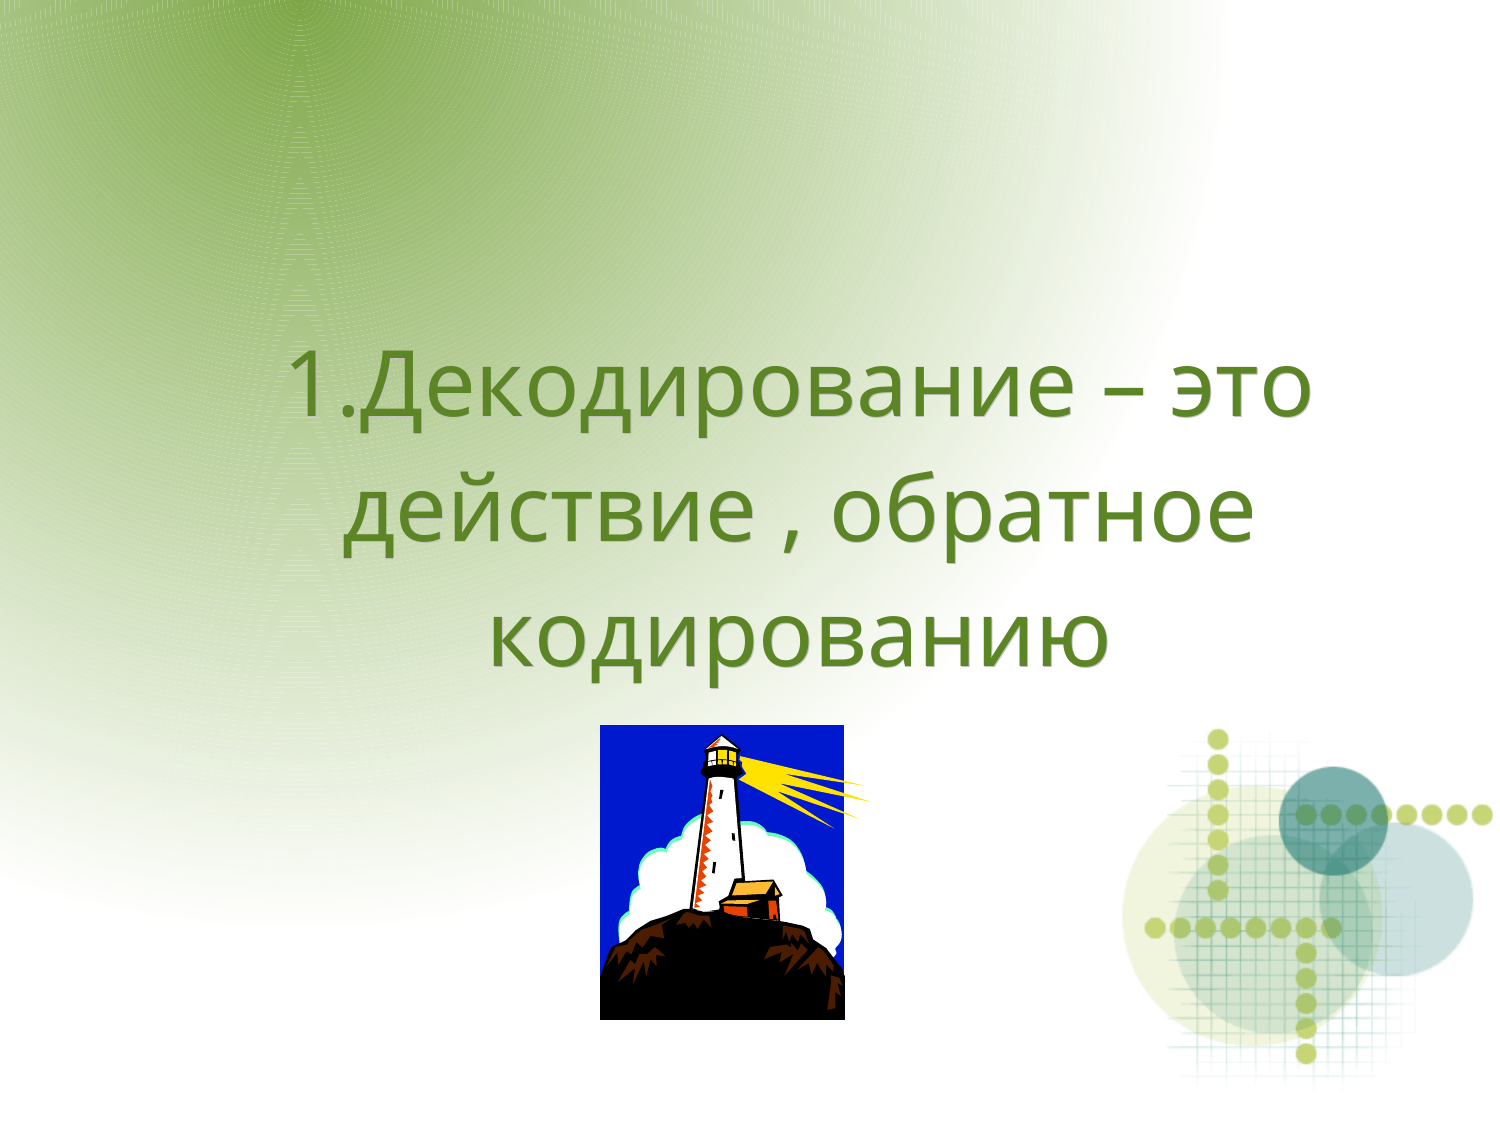

# 1.Декодирование – это действие , обратное кодированию